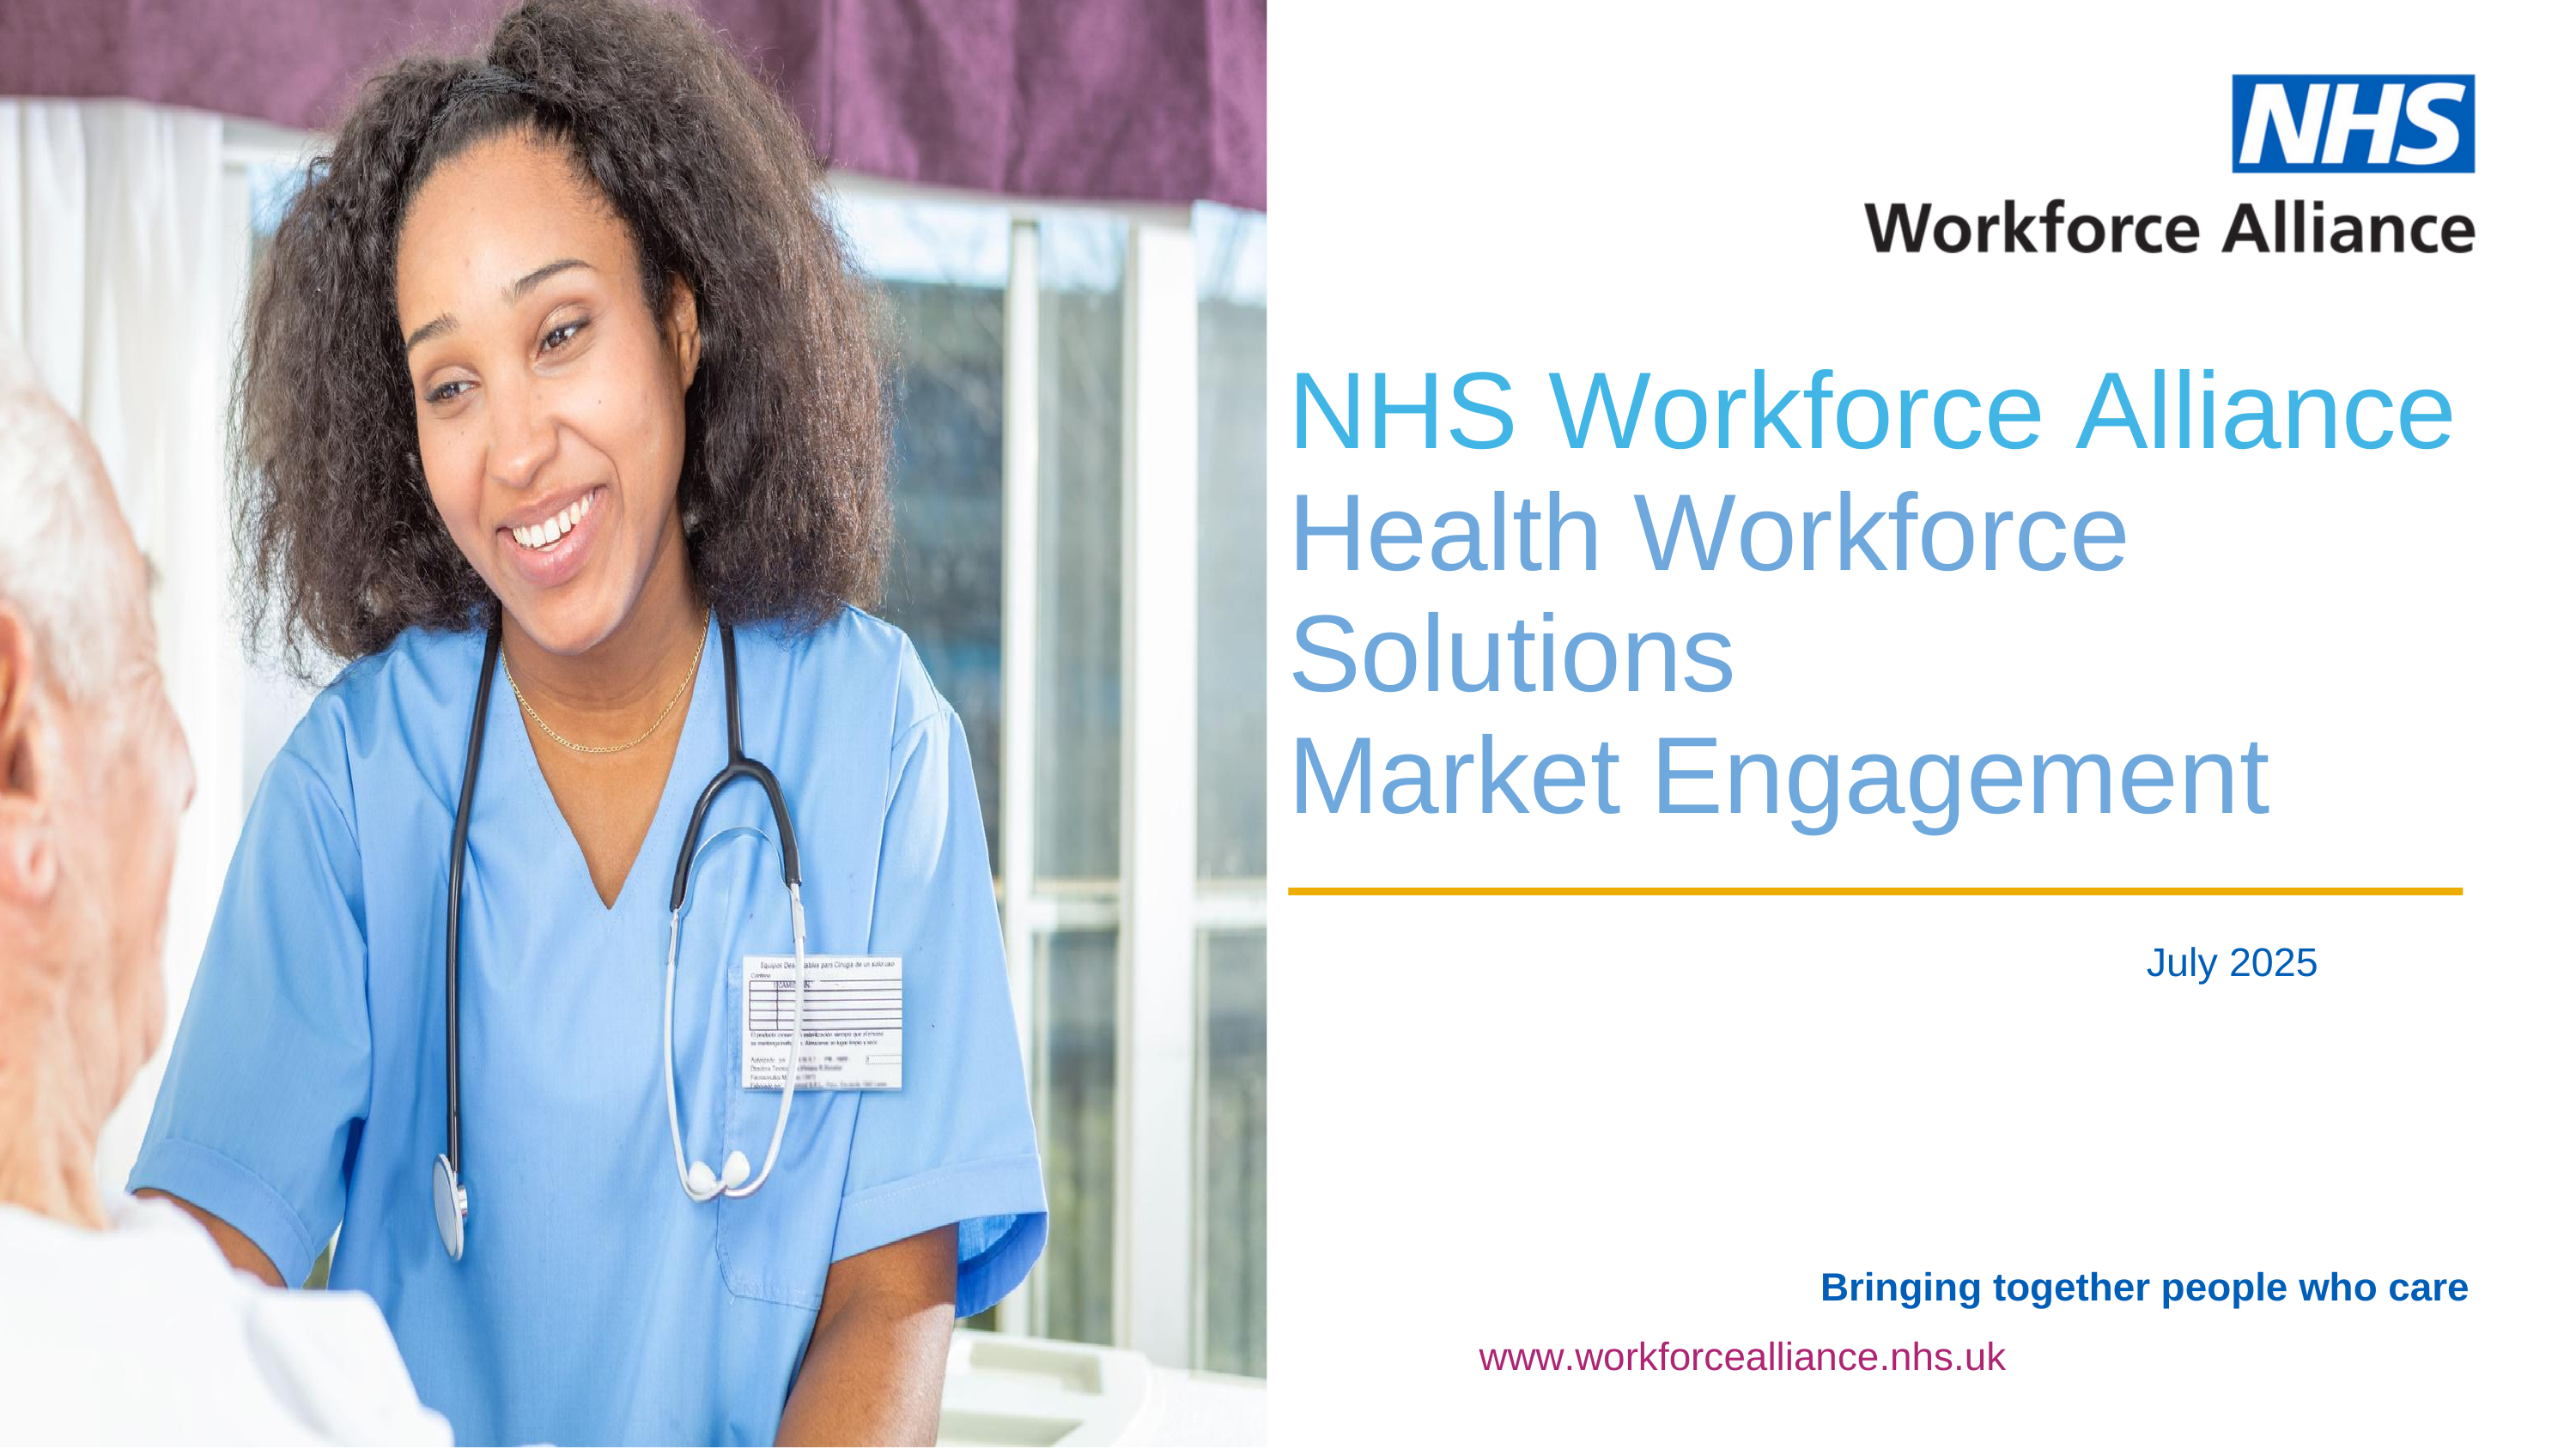

NHS Workforce Alliance
Health Workforce Solutions
Market Engagement
July 2025
Bringing together people who care
www.workforcealliance.nhs.uk